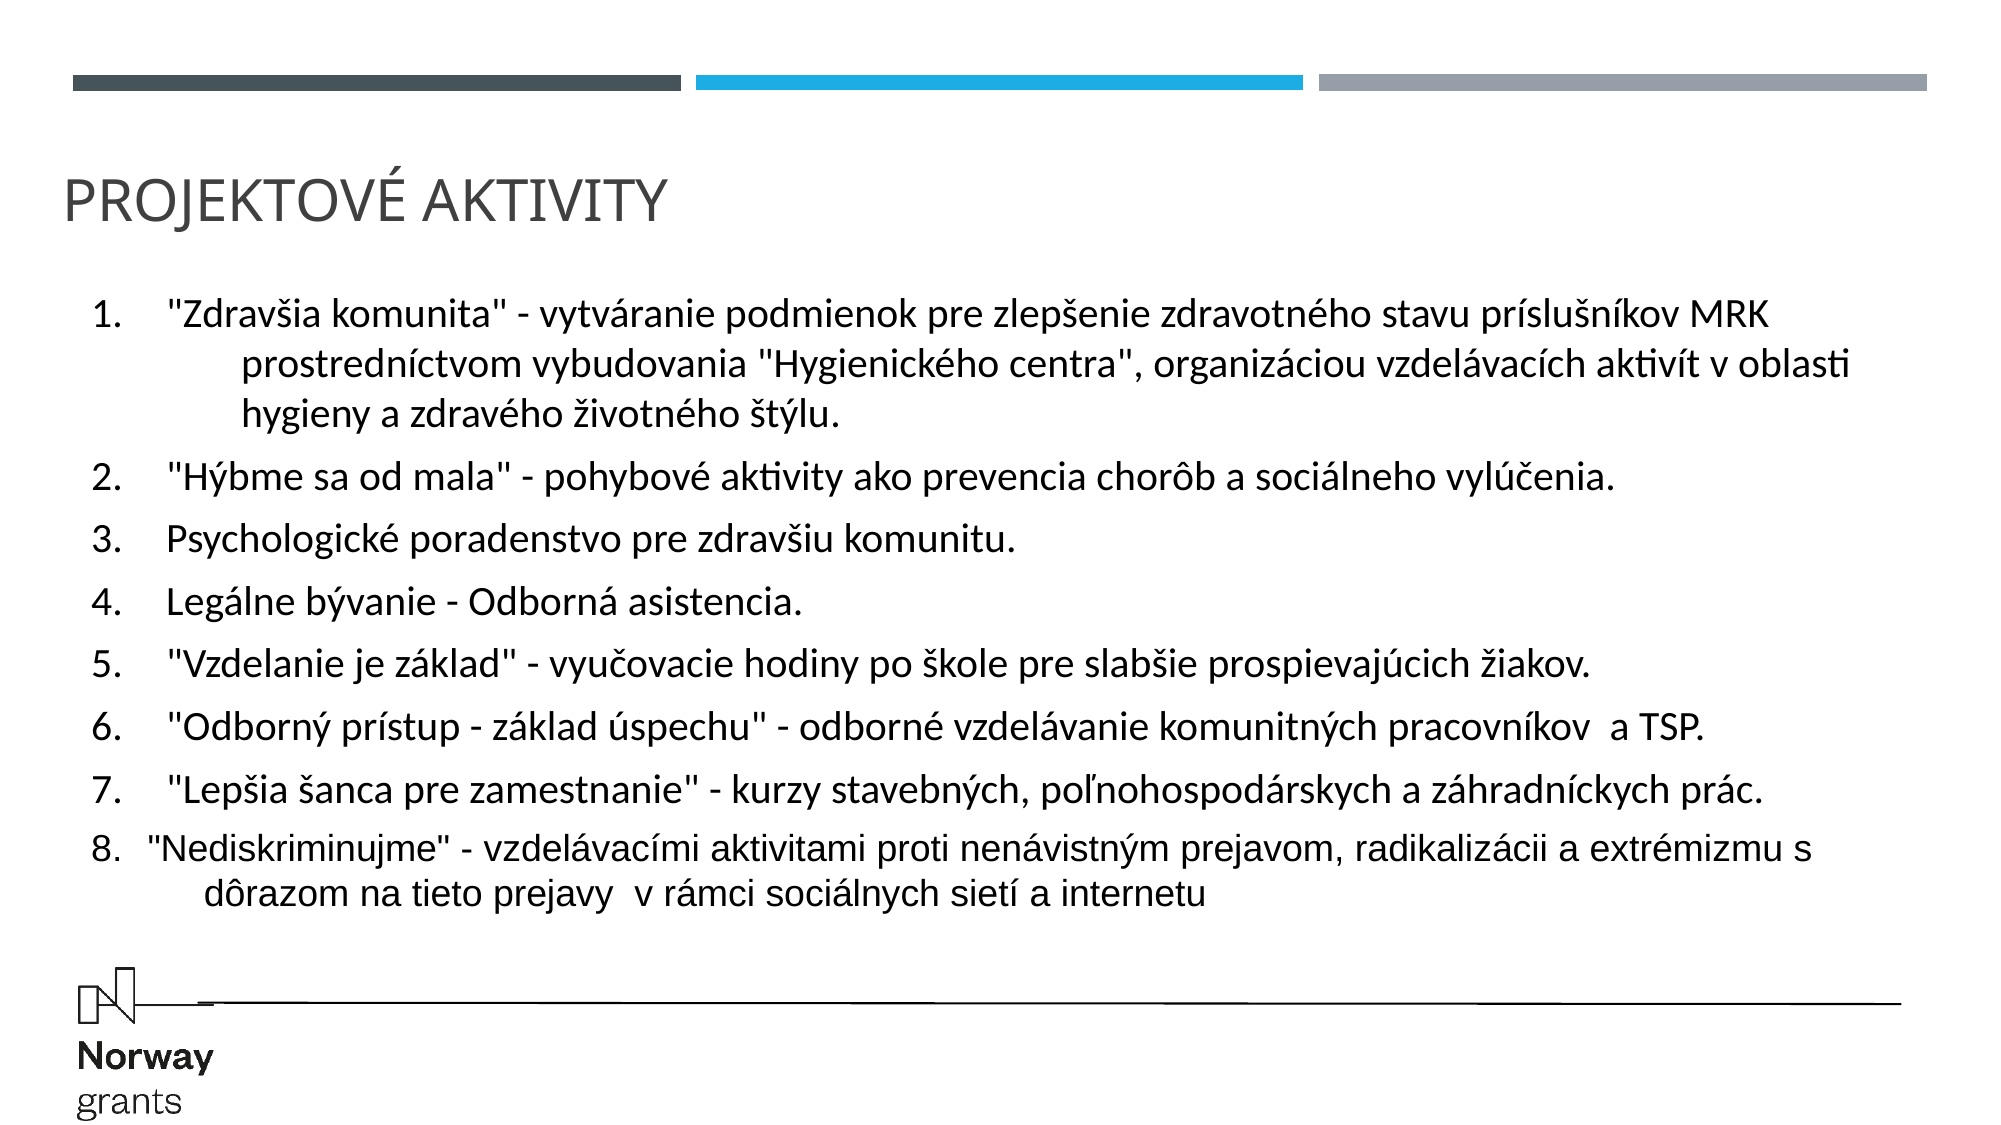

# Projektové aktivity
"Zdravšia komunita" - vytváranie podmienok pre zlepšenie zdravotného stavu príslušníkov MRK prostredníctvom vybudovania "Hygienického centra", organizáciou vzdelávacích aktivít v oblasti hygieny a zdravého životného štýlu.
"Hýbme sa od mala" - pohybové aktivity ako prevencia chorôb a sociálneho vylúčenia.
Psychologické poradenstvo pre zdravšiu komunitu.
Legálne bývanie - Odborná asistencia.
"Vzdelanie je základ" - vyučovacie hodiny po škole pre slabšie prospievajúcich žiakov.
"Odborný prístup - základ úspechu" - odborné vzdelávanie komunitných pracovníkov a TSP.
"Lepšia šanca pre zamestnanie" - kurzy stavebných, poľnohospodárskych a záhradníckych prác.
"Nediskriminujme" - vzdelávacími aktivitami proti nenávistným prejavom, radikalizácii a extrémizmu s dôrazom na tieto prejavy v rámci sociálnych sietí a internetu